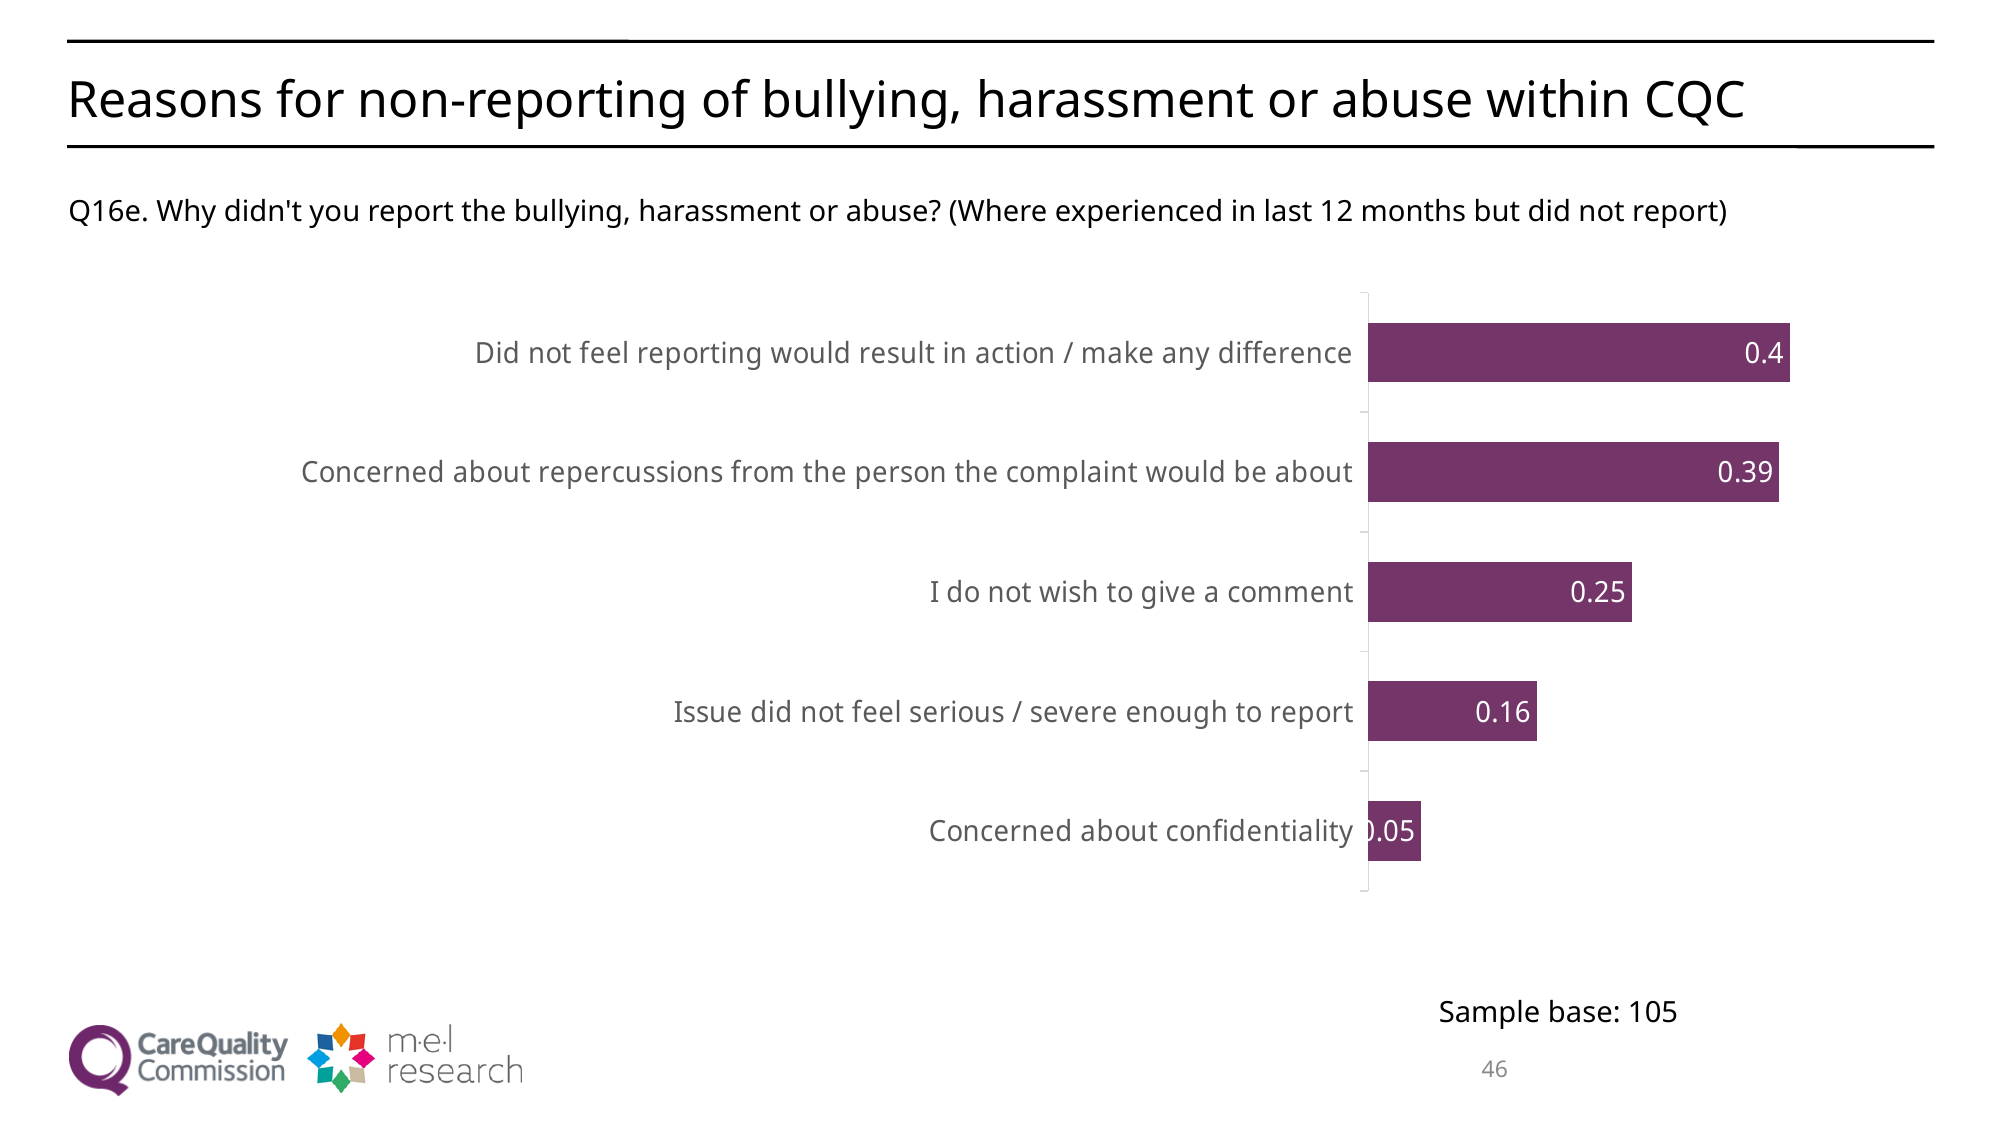

# Reasons for non-reporting of bullying, harassment or abuse within CQC
Q16e. Why didn't you report the bullying, harassment or abuse? (Where experienced in last 12 months but did not report)
### Chart
| Category | x |
|---|---|
| Did not feel reporting would result in action / make any difference | 0.4 |
| Concerned about repercussions from the person the complaint would be about | 0.39 |
| I do not wish to give a comment | 0.25 |
| Issue did not feel serious / severe enough to report | 0.16 |
| Concerned about confidentiality | 0.05 |Sample base: 105
41